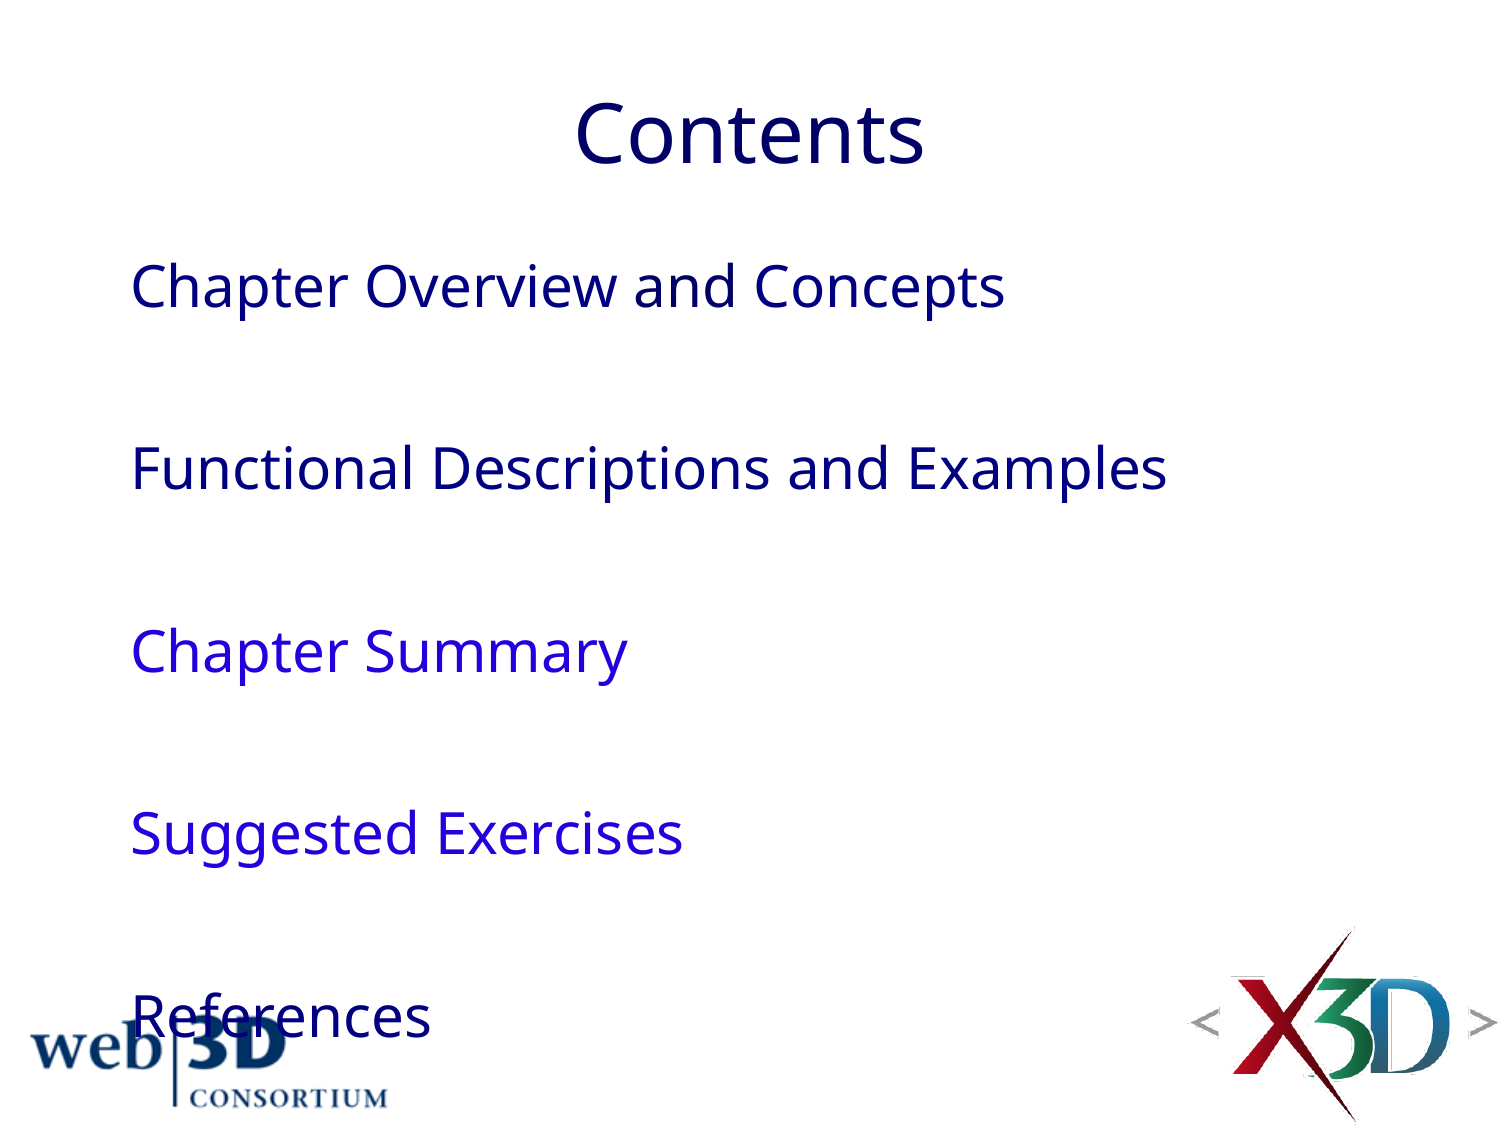

# Contents
Chapter Overview and Concepts
Functional Descriptions and Examples
Chapter Summary
Suggested Exercises
References